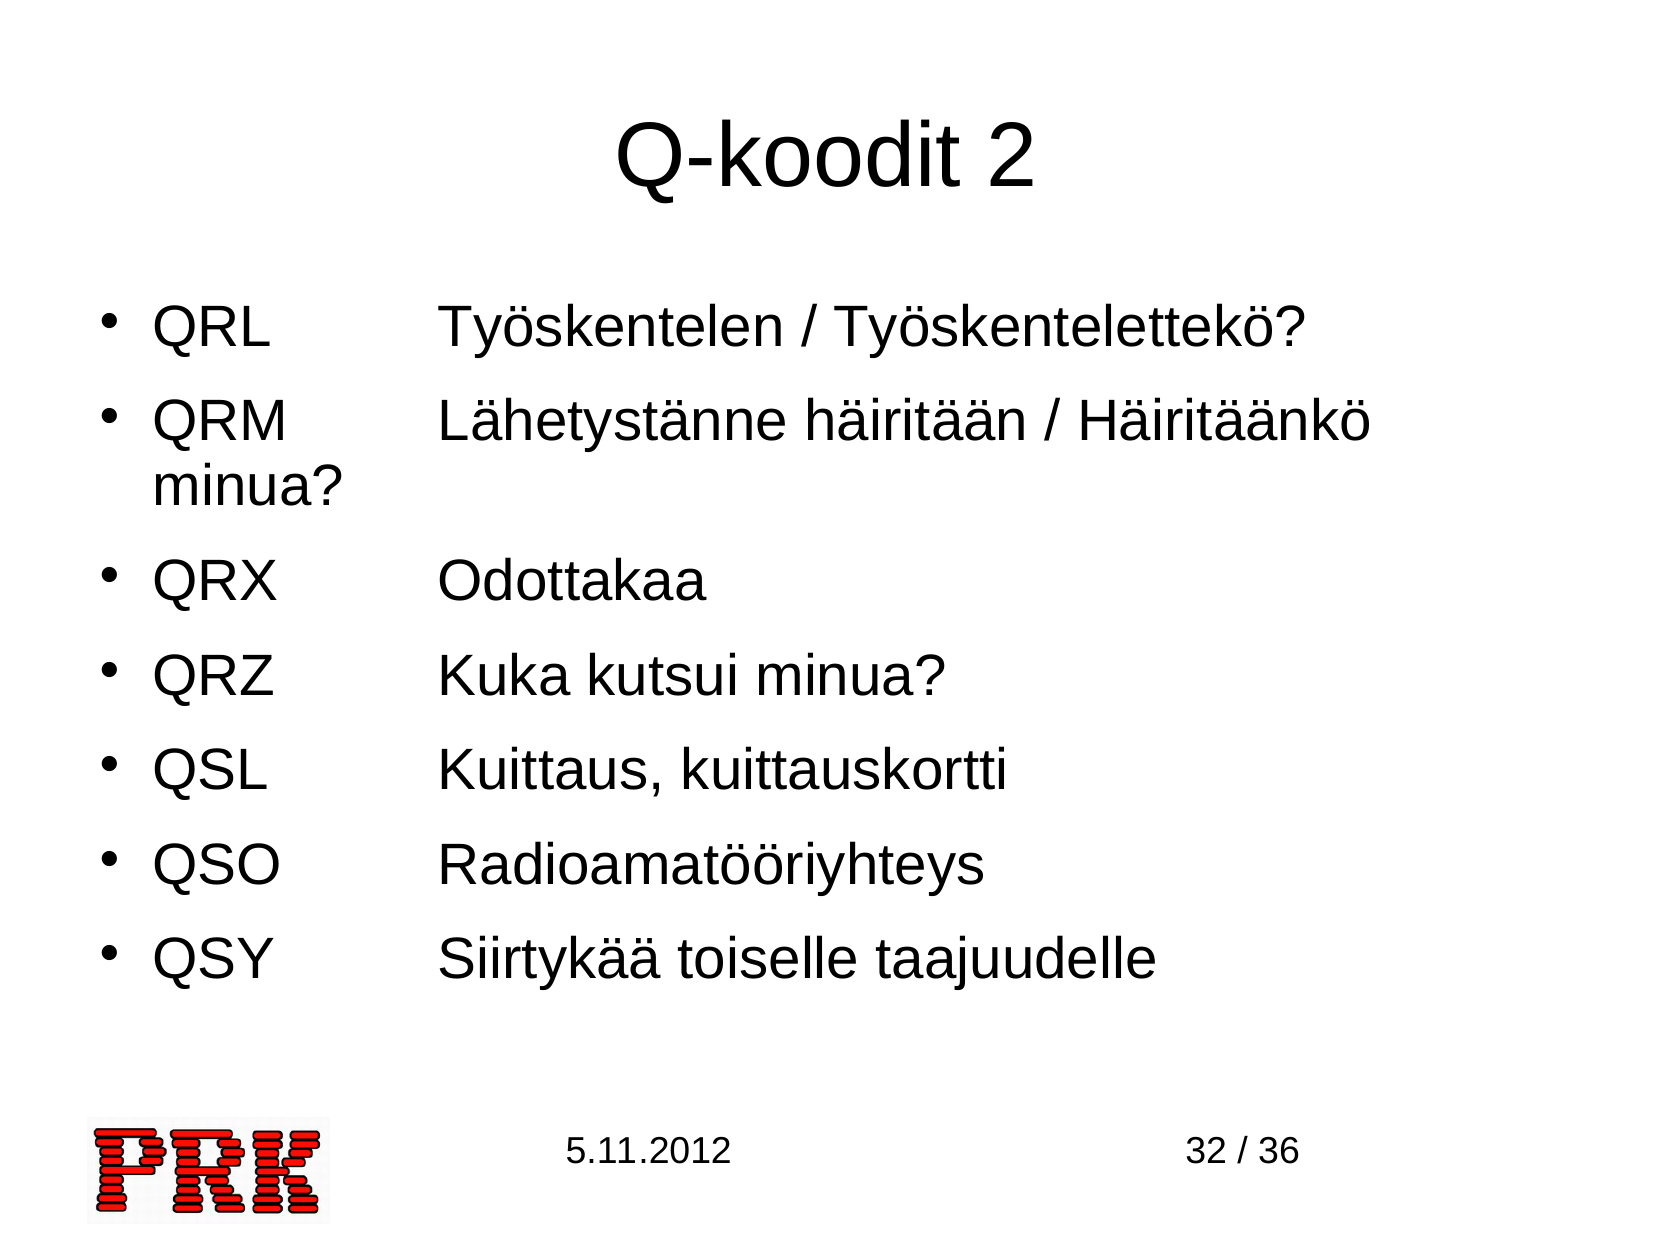

# Q-koodit 2
QRL		Työskentelen / Työskentelettekö?
QRM		Lähetystänne häiritään / Häiritäänkö minua?
QRX		Odottakaa
QRZ		Kuka kutsui minua?
QSL		Kuittaus, kuittauskortti
QSO		Radioamatööriyhteys
QSY		Siirtykää toiselle taajuudelle
32